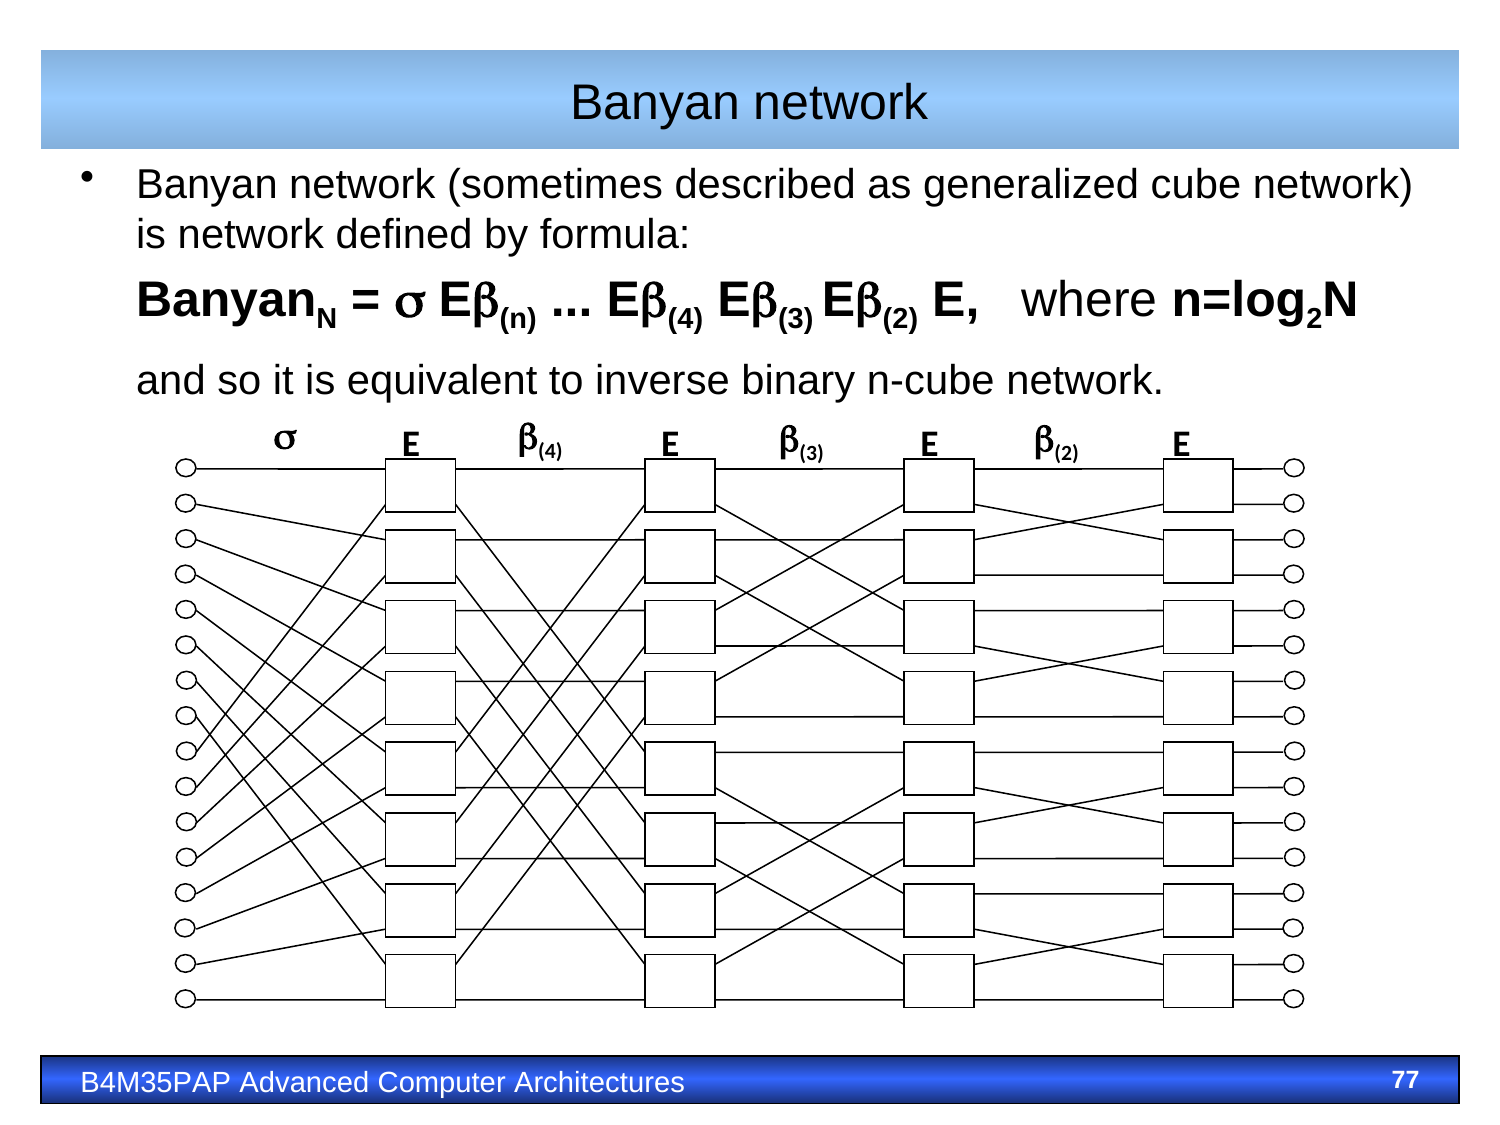

# Banyan network
Banyan network (sometimes described as generalized cube network) is network defined by formula:
BanyanN =  E(n) ... E(4) E(3) E(2) E, where n=log2N
	and so it is equivalent to inverse binary n-cube network.

(4)
(3)
(2)
E
E
E
E